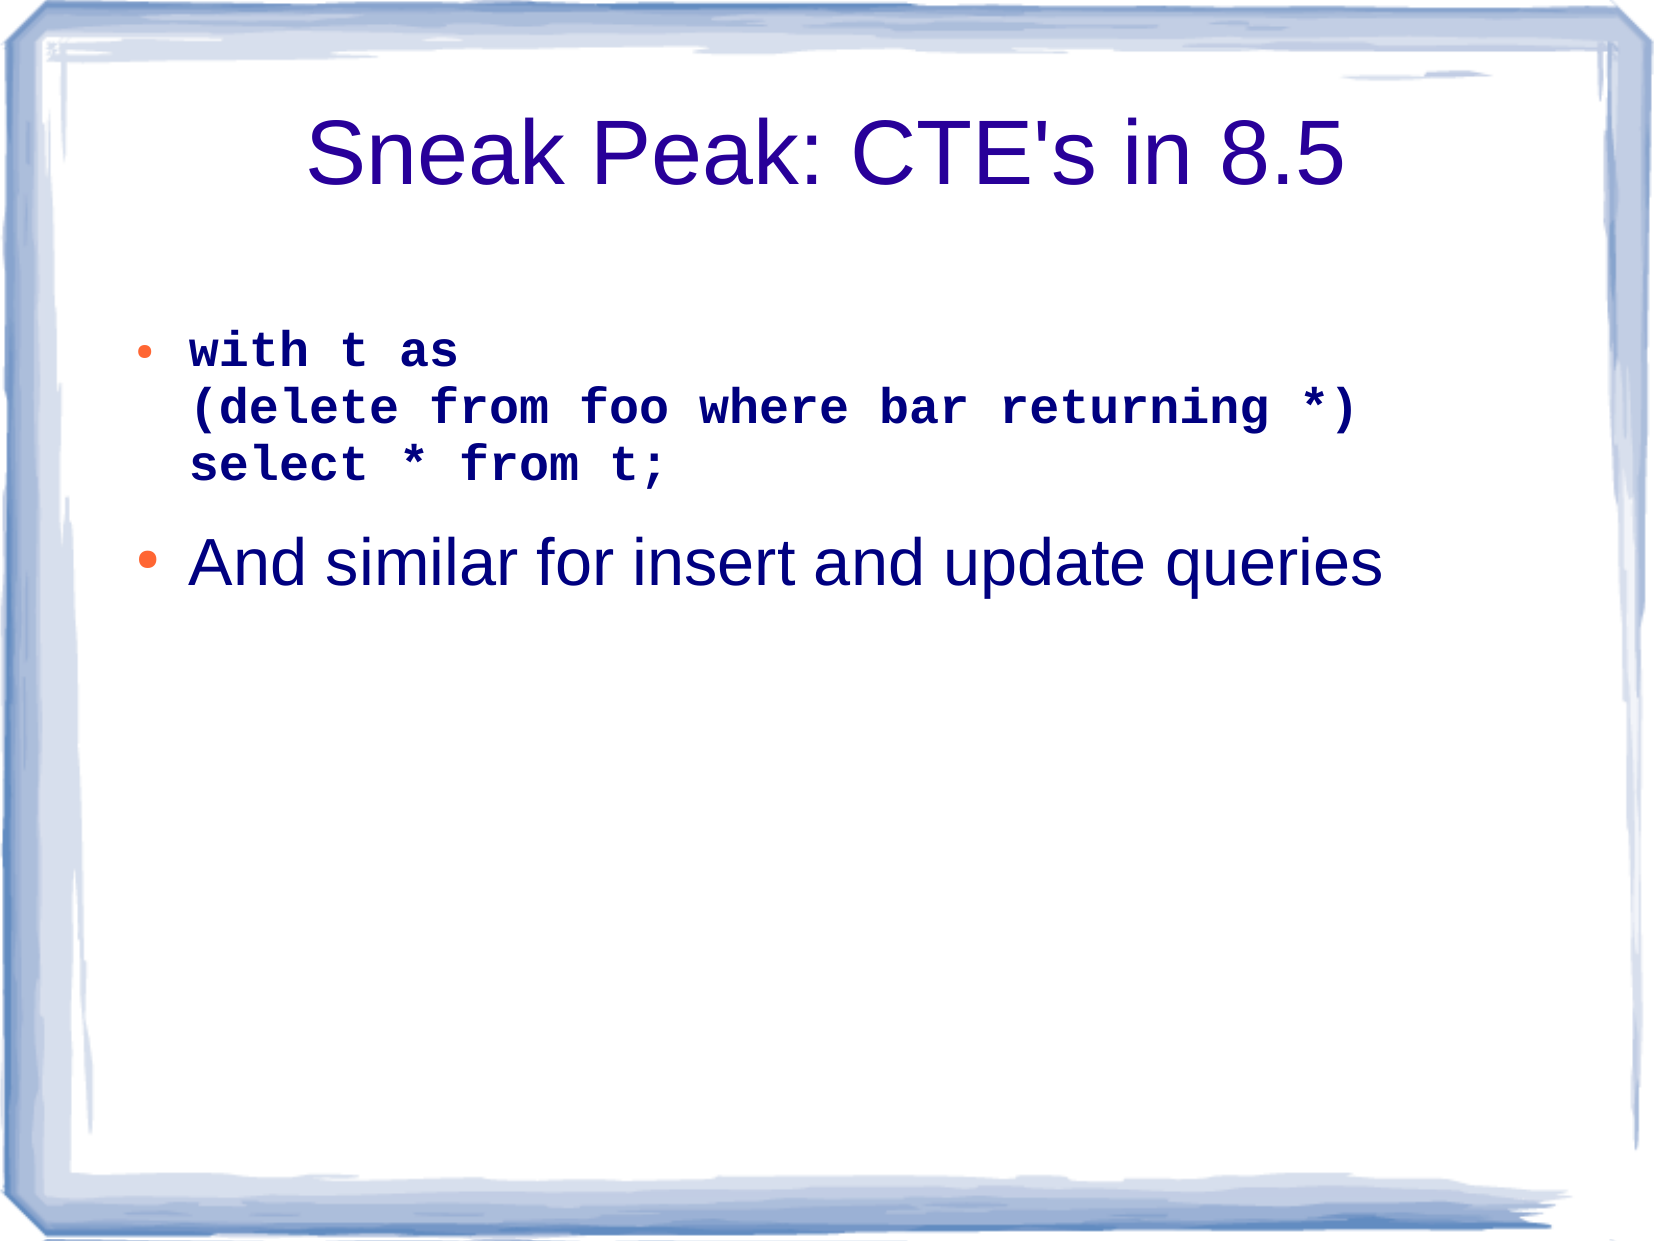

# Sneak Peak: CTE's in 8.5
with t as
(delete from foo where bar returning *)
select * from t;
And similar for insert and update queries